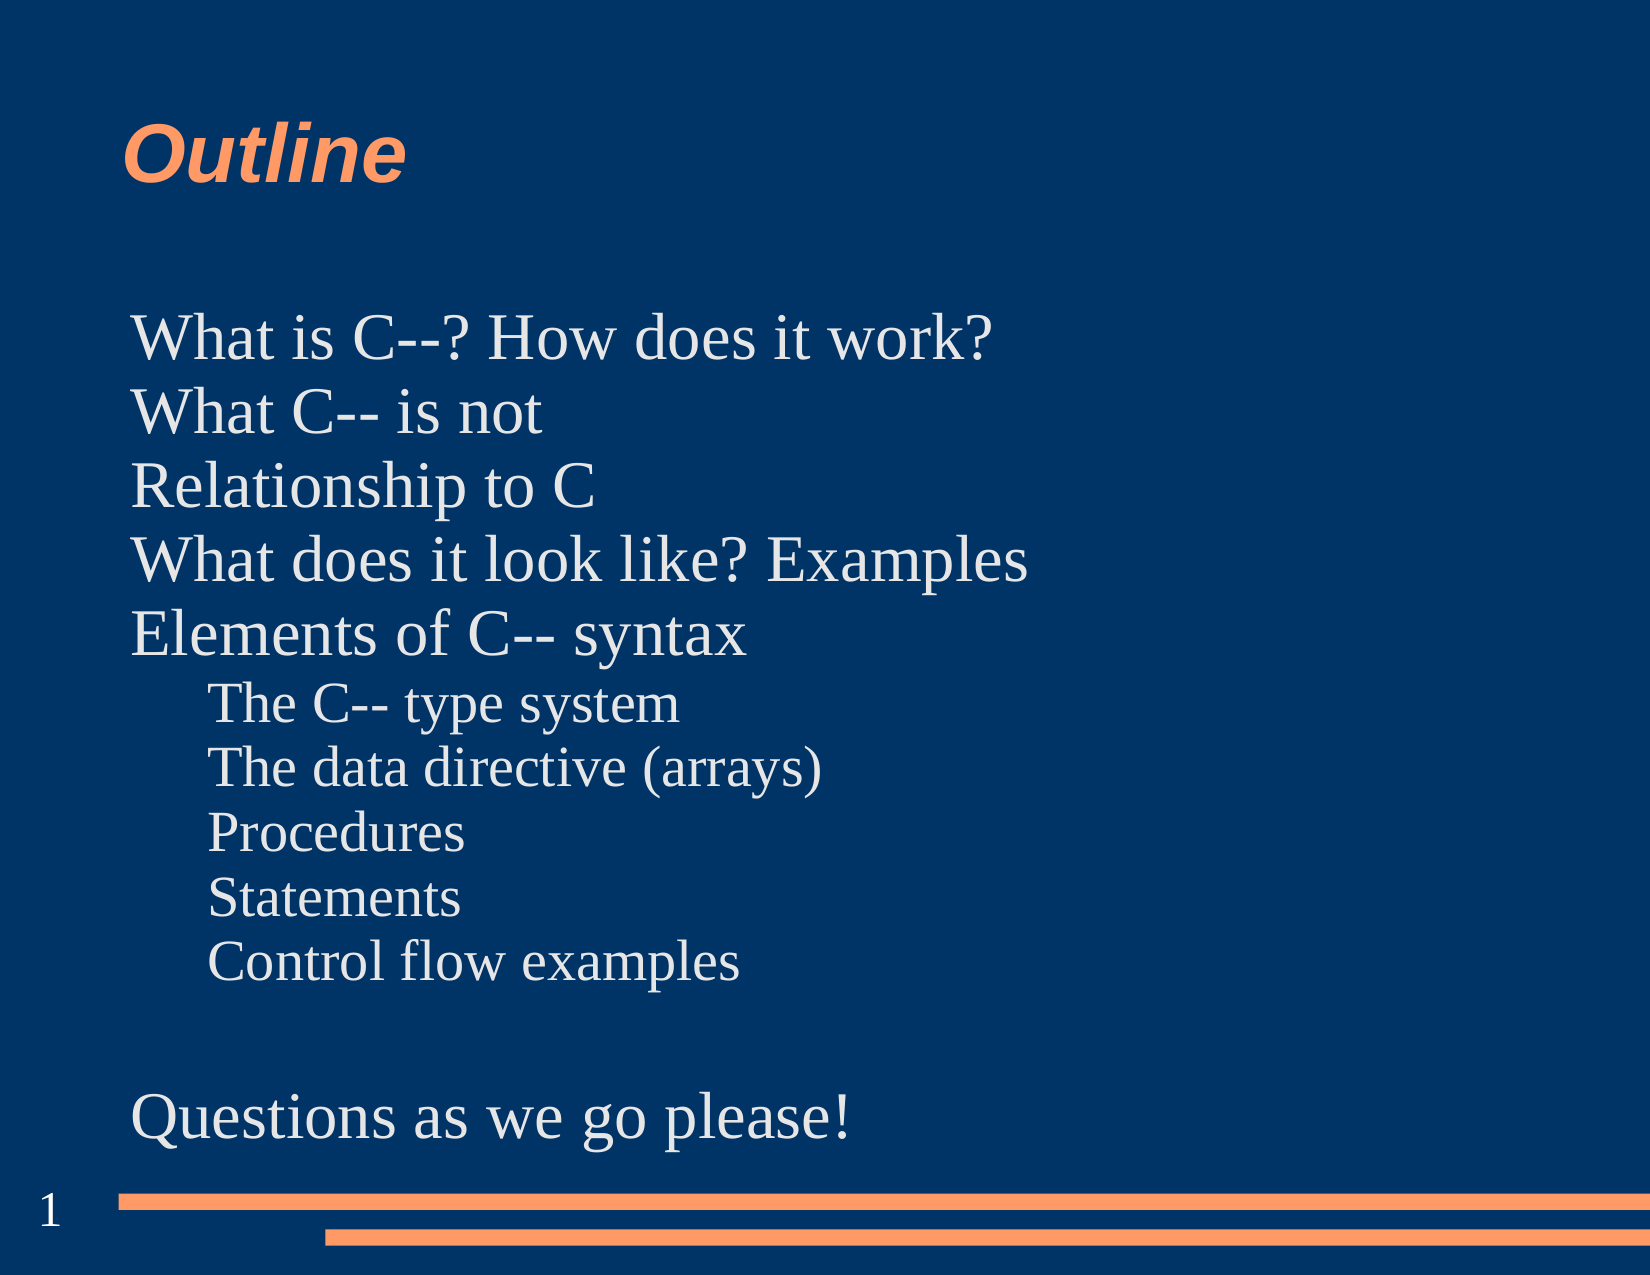

# Outline
What is C--? How does it work?
What C-- is not
Relationship to C
What does it look like? Examples
Elements of C-- syntax
The C-- type system
The data directive (arrays)
Procedures
Statements
Control flow examples
Questions as we go please!
1